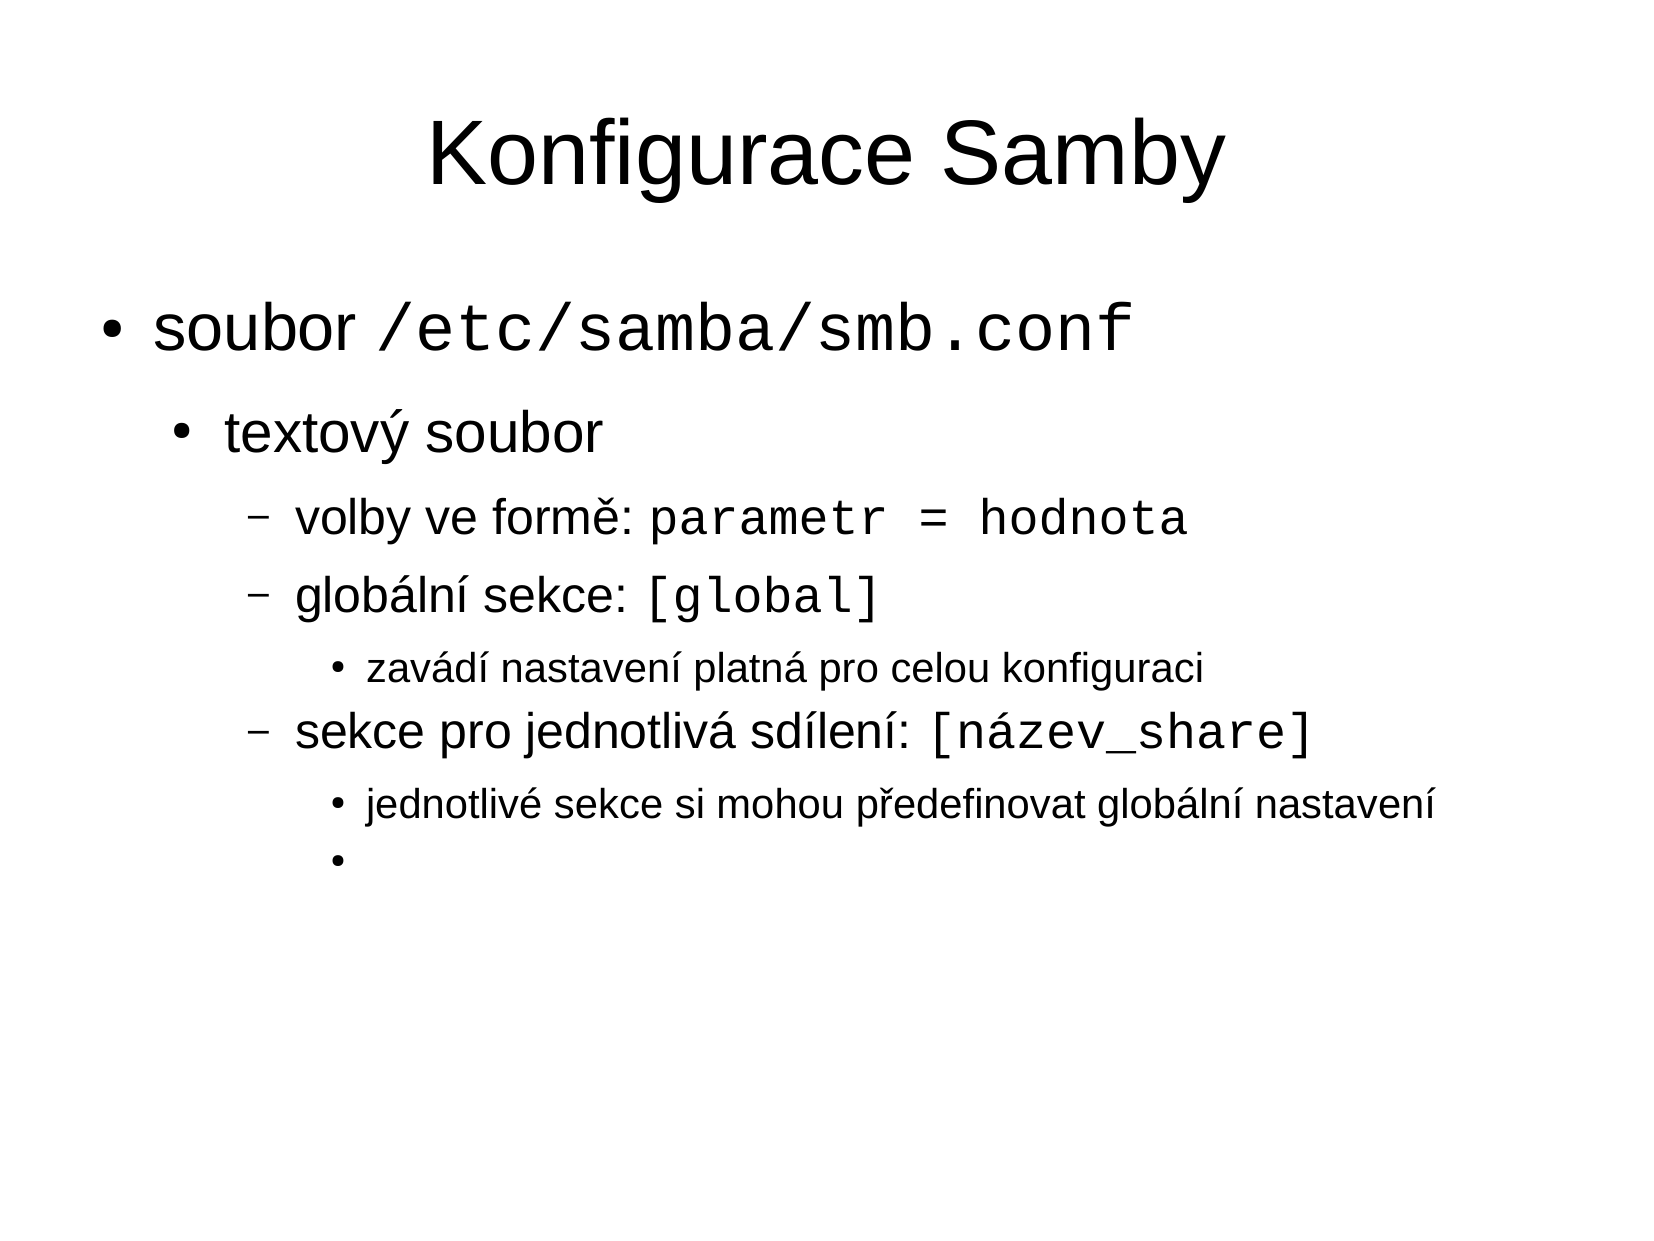

# Konfigurace Samby
soubor /etc/samba/smb.conf
textový soubor
volby ve formě: parametr = hodnota
globální sekce: [global]
zavádí nastavení platná pro celou konfiguraci
sekce pro jednotlivá sdílení: [název_share]
jednotlivé sekce si mohou předefinovat globální nastavení